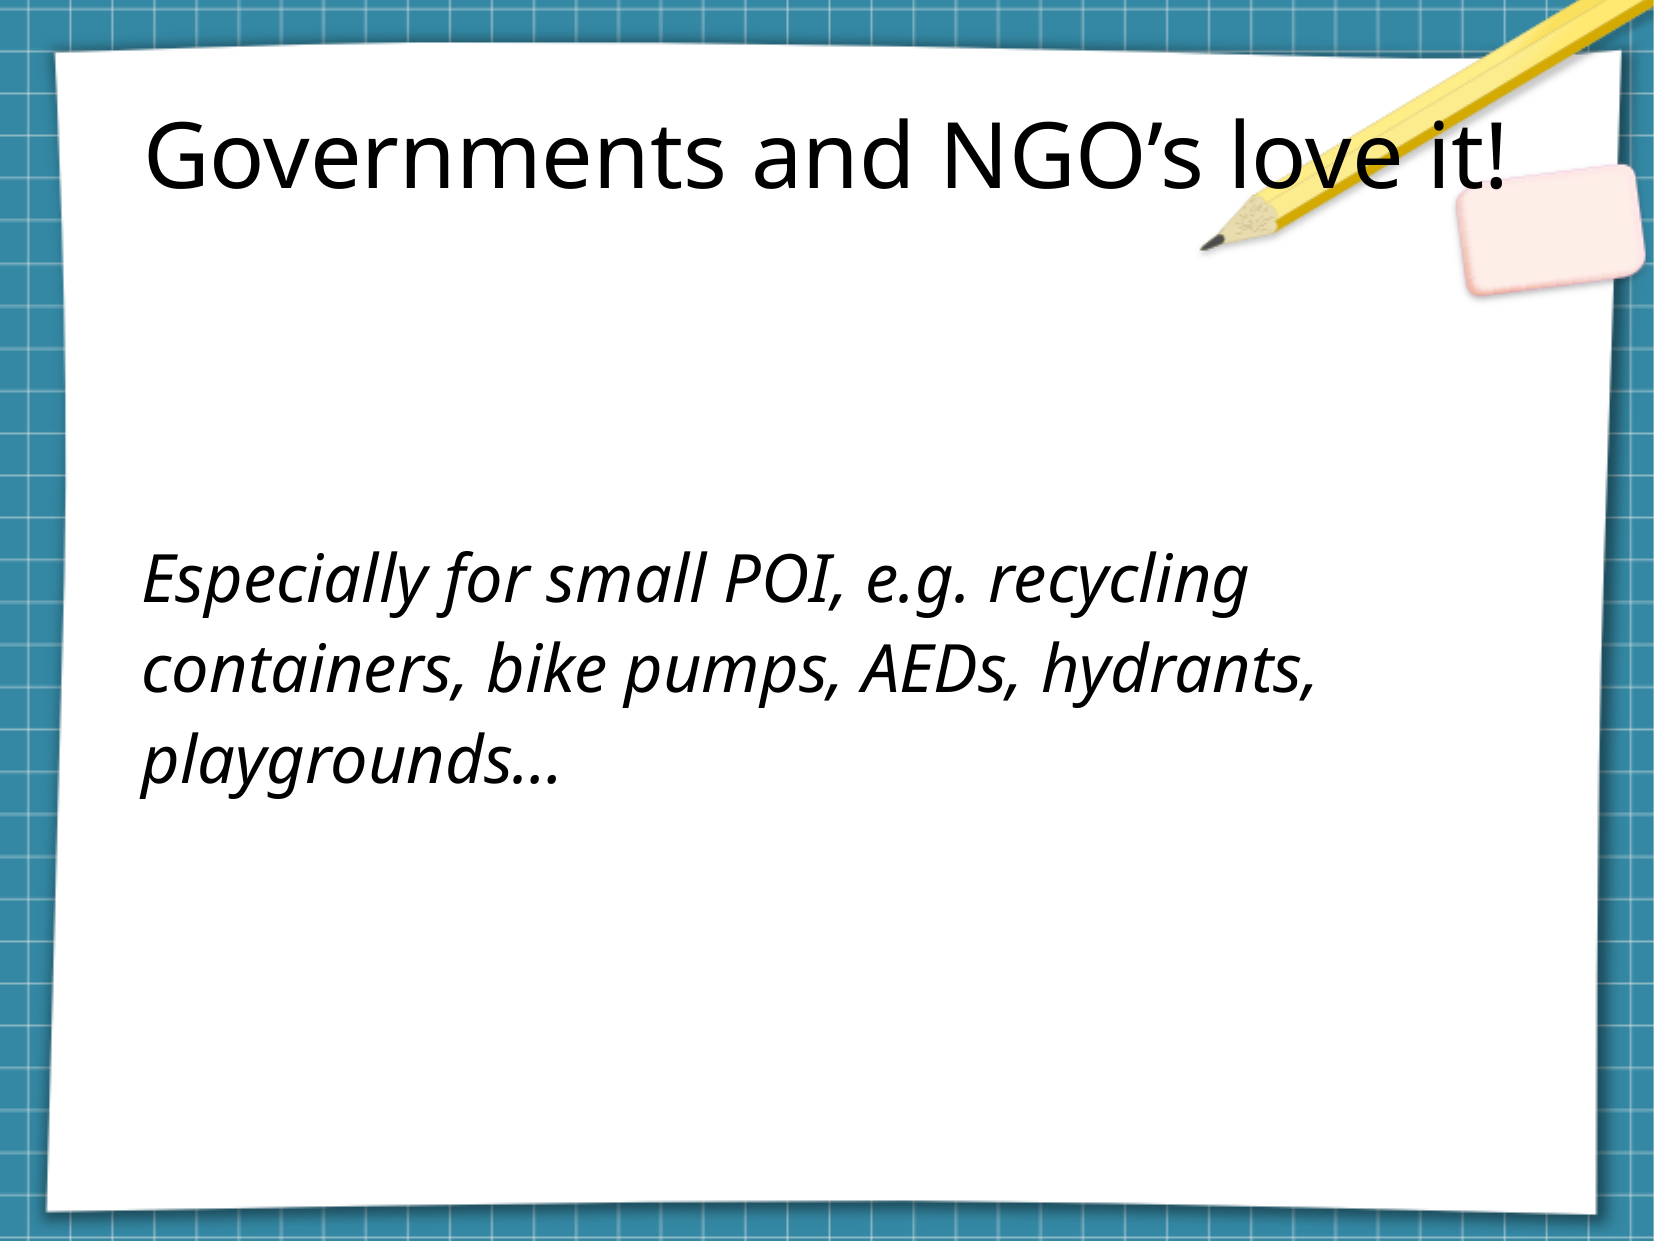

# Governments and NGO’s love it!
Especially for small POI, e.g. recycling containers, bike pumps, AEDs, hydrants, playgrounds…